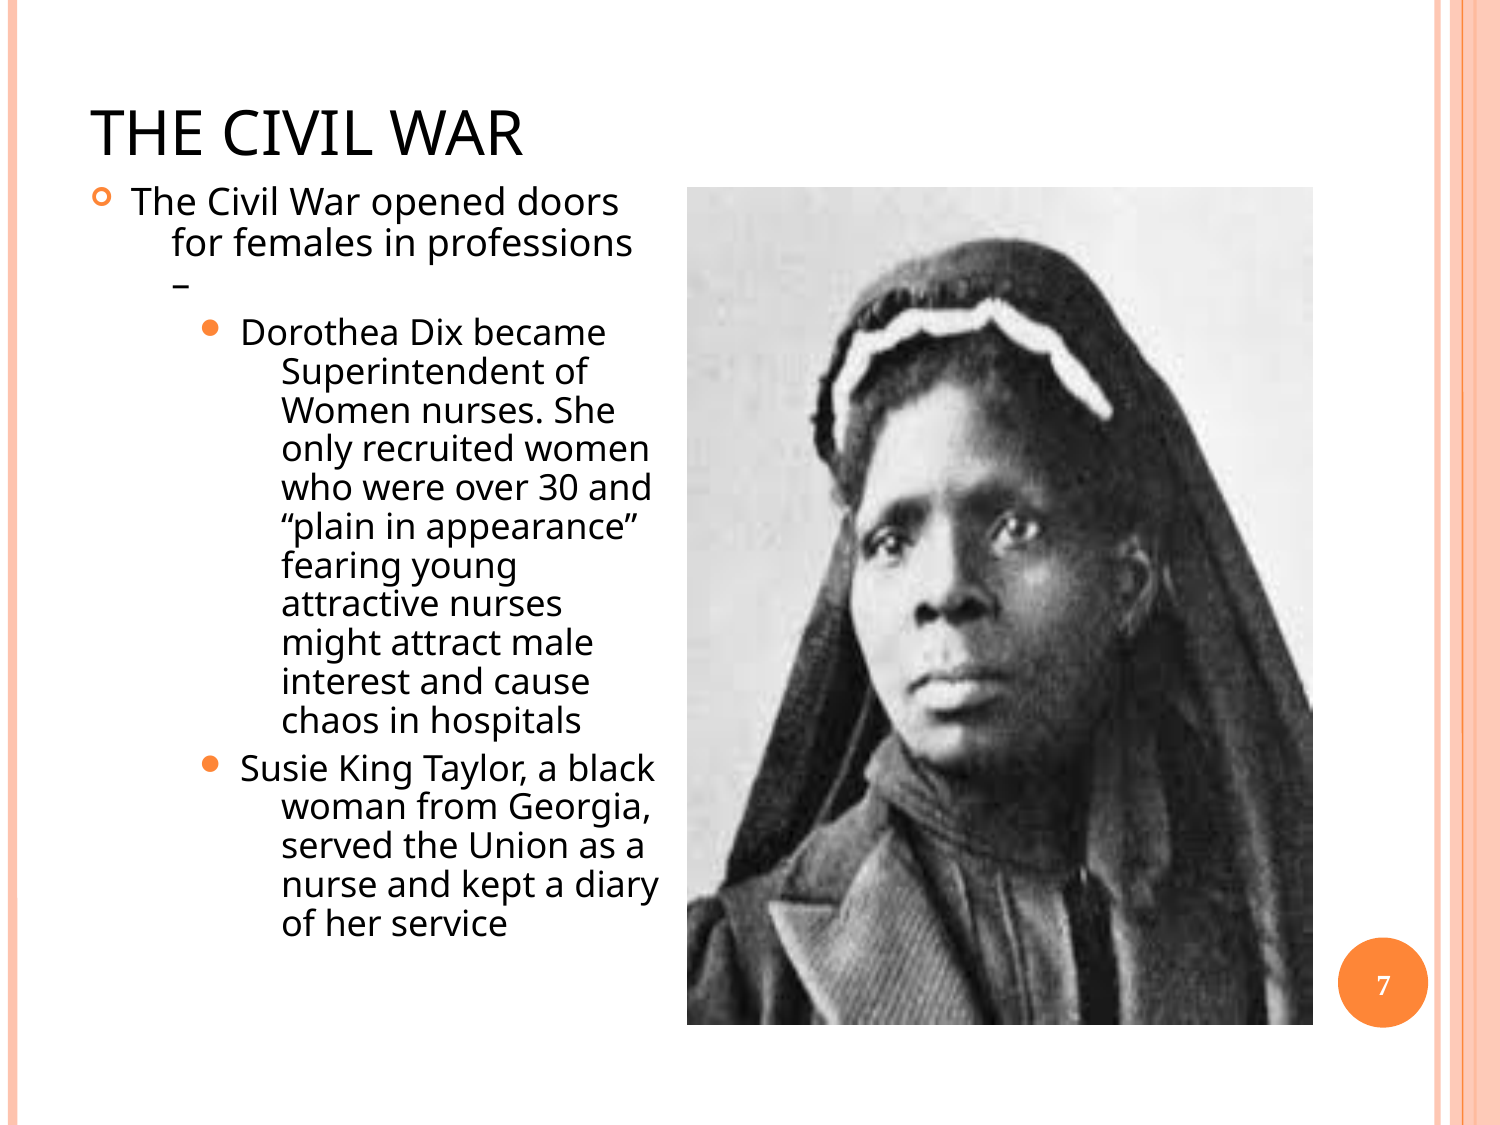

# The Civil War
The Civil War opened doors for females in professions –
Dorothea Dix became Superintendent of Women nurses. She only recruited women who were over 30 and “plain in appearance” fearing young attractive nurses might attract male interest and cause chaos in hospitals
Susie King Taylor, a black woman from Georgia, served the Union as a nurse and kept a diary of her service